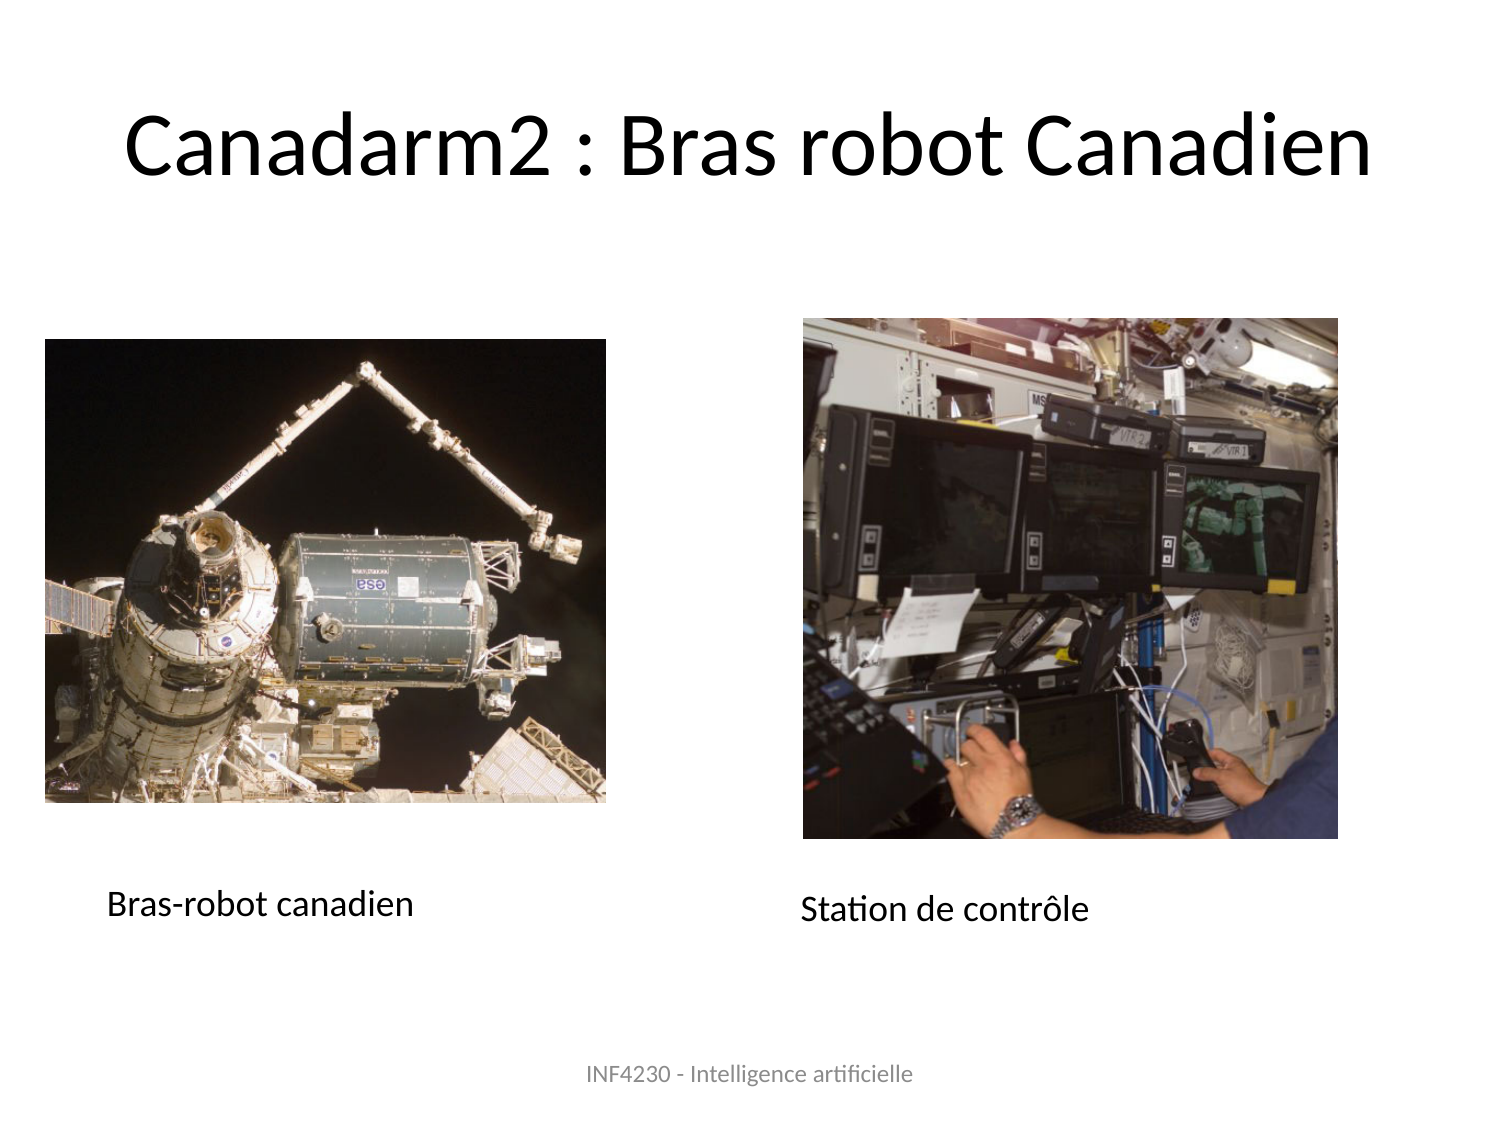

# Canadarm2 : Bras robot Canadien
Bras-robot canadien
Station de contrôle
INF4230 - Intelligence artificielle